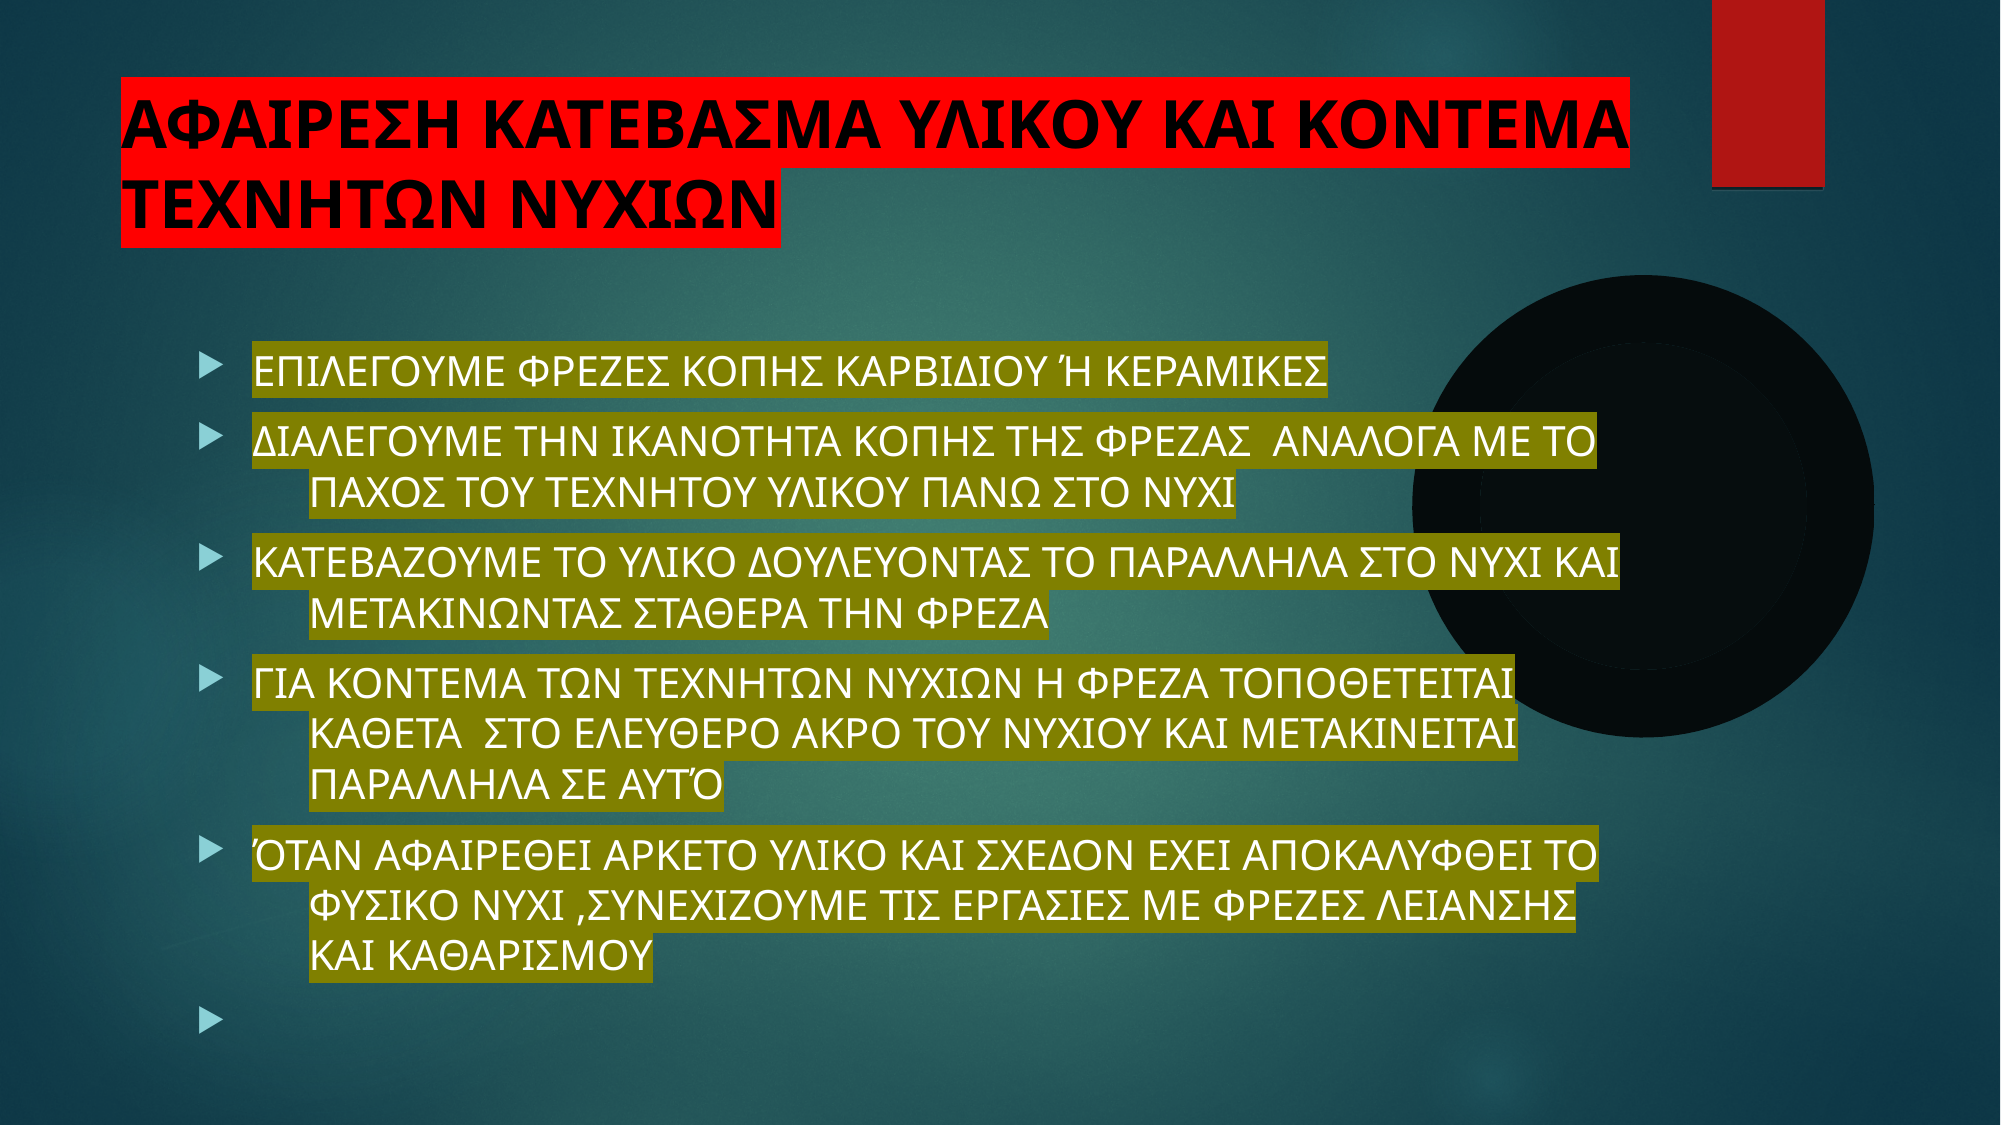

# ΑΦΑΙΡΕΣΗ ΚΑΤΕΒΑΣΜΑ ΥΛΙΚΟΥ ΚΑΙ ΚΟΝΤΕΜΑ ΤΕΧΝΗΤΩΝ ΝΥΧΙΩΝ
ΕΠΙΛΕΓΟΥΜΕ ΦΡΕΖΕΣ ΚΟΠΗΣ ΚΑΡΒΙΔΙΟΥ Ή ΚΕΡΑΜΙΚΕΣ
ΔΙΑΛΕΓΟΥΜΕ ΤΗΝ ΙΚΑΝΟΤΗΤΑ ΚΟΠΗΣ ΤΗΣ ΦΡΕΖΑΣ ΑΝΑΛΟΓΑ ΜΕ ΤΟ ΠΑΧΟΣ ΤΟΥ ΤΕΧΝΗΤΟΥ ΥΛΙΚΟΥ ΠΑΝΩ ΣΤΟ ΝΥΧΙ
ΚΑΤΕΒΑΖΟΥΜΕ ΤΟ ΥΛΙΚΟ ΔΟΥΛΕΥΟΝΤΑΣ ΤΟ ΠΑΡΑΛΛΗΛΑ ΣΤΟ ΝΥΧΙ ΚΑΙ ΜΕΤΑΚΙΝΩΝΤΑΣ ΣΤΑΘΕΡΑ ΤΗΝ ΦΡΕΖΑ
ΓΙΑ ΚΟΝΤΕΜΑ ΤΩΝ ΤΕΧΝΗΤΩΝ ΝΥΧΙΩΝ Η ΦΡΕΖΑ ΤΟΠΟΘΕΤΕΙΤΑΙ ΚΑΘΕΤΑ ΣΤΟ ΕΛΕΥΘΕΡΟ ΑΚΡΟ ΤΟΥ ΝΥΧΙΟΥ ΚΑΙ ΜΕΤΑΚΙΝΕΙΤΑΙ ΠΑΡΑΛΛΗΛΑ ΣΕ ΑΥΤΌ
ΌΤΑΝ ΑΦΑΙΡΕΘΕΙ ΑΡΚΕΤΟ ΥΛΙΚΟ ΚΑΙ ΣΧΕΔΟΝ ΕΧΕΙ ΑΠΟΚΑΛΥΦΘΕΙ ΤΟ ΦΥΣΙΚΟ ΝΥΧΙ ,ΣΥΝΕΧΙΖΟΥΜΕ ΤΙΣ ΕΡΓΑΣΙΕΣ ΜΕ ΦΡΕΖΕΣ ΛΕΙΑΝΣΗΣ ΚΑΙ ΚΑΘΑΡΙΣΜΟΥ